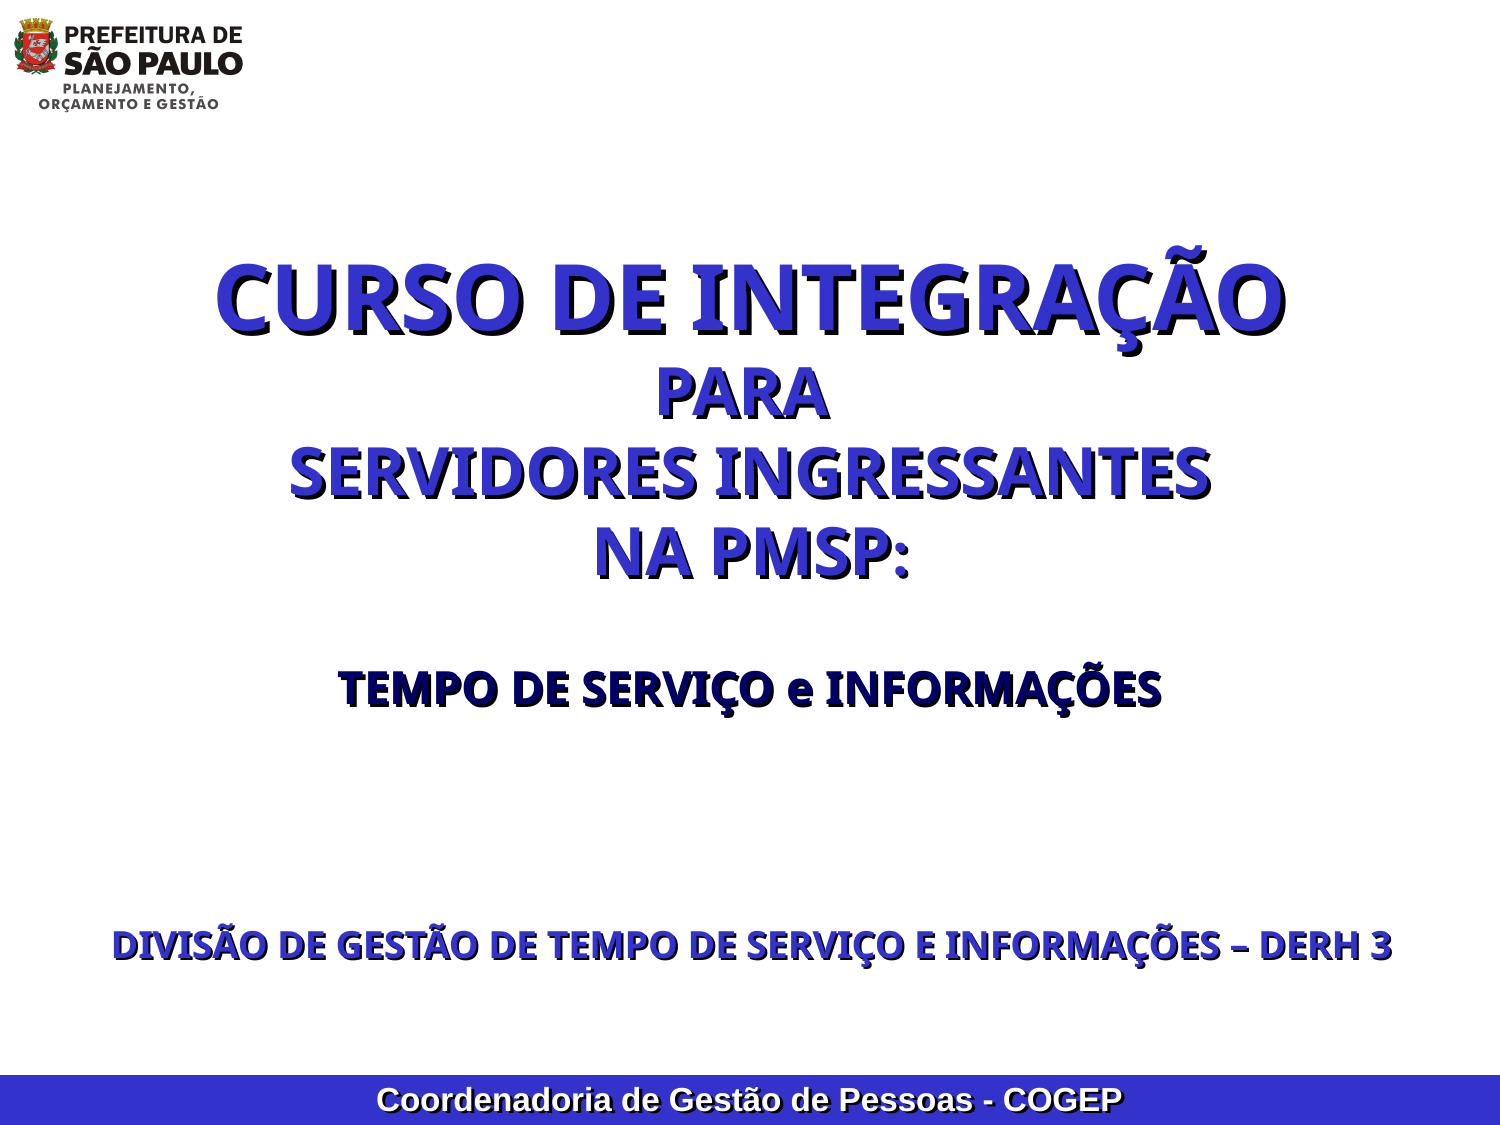

CURSO DE INTEGRAÇÃO
PARA
SERVIDORES INGRESSANTES
NA PMSP:
TEMPO DE SERVIÇO e INFORMAÇÕES
DIVISÃO DE GESTÃO DE TEMPO DE SERVIÇO E INFORMAÇÕES – DERH 3